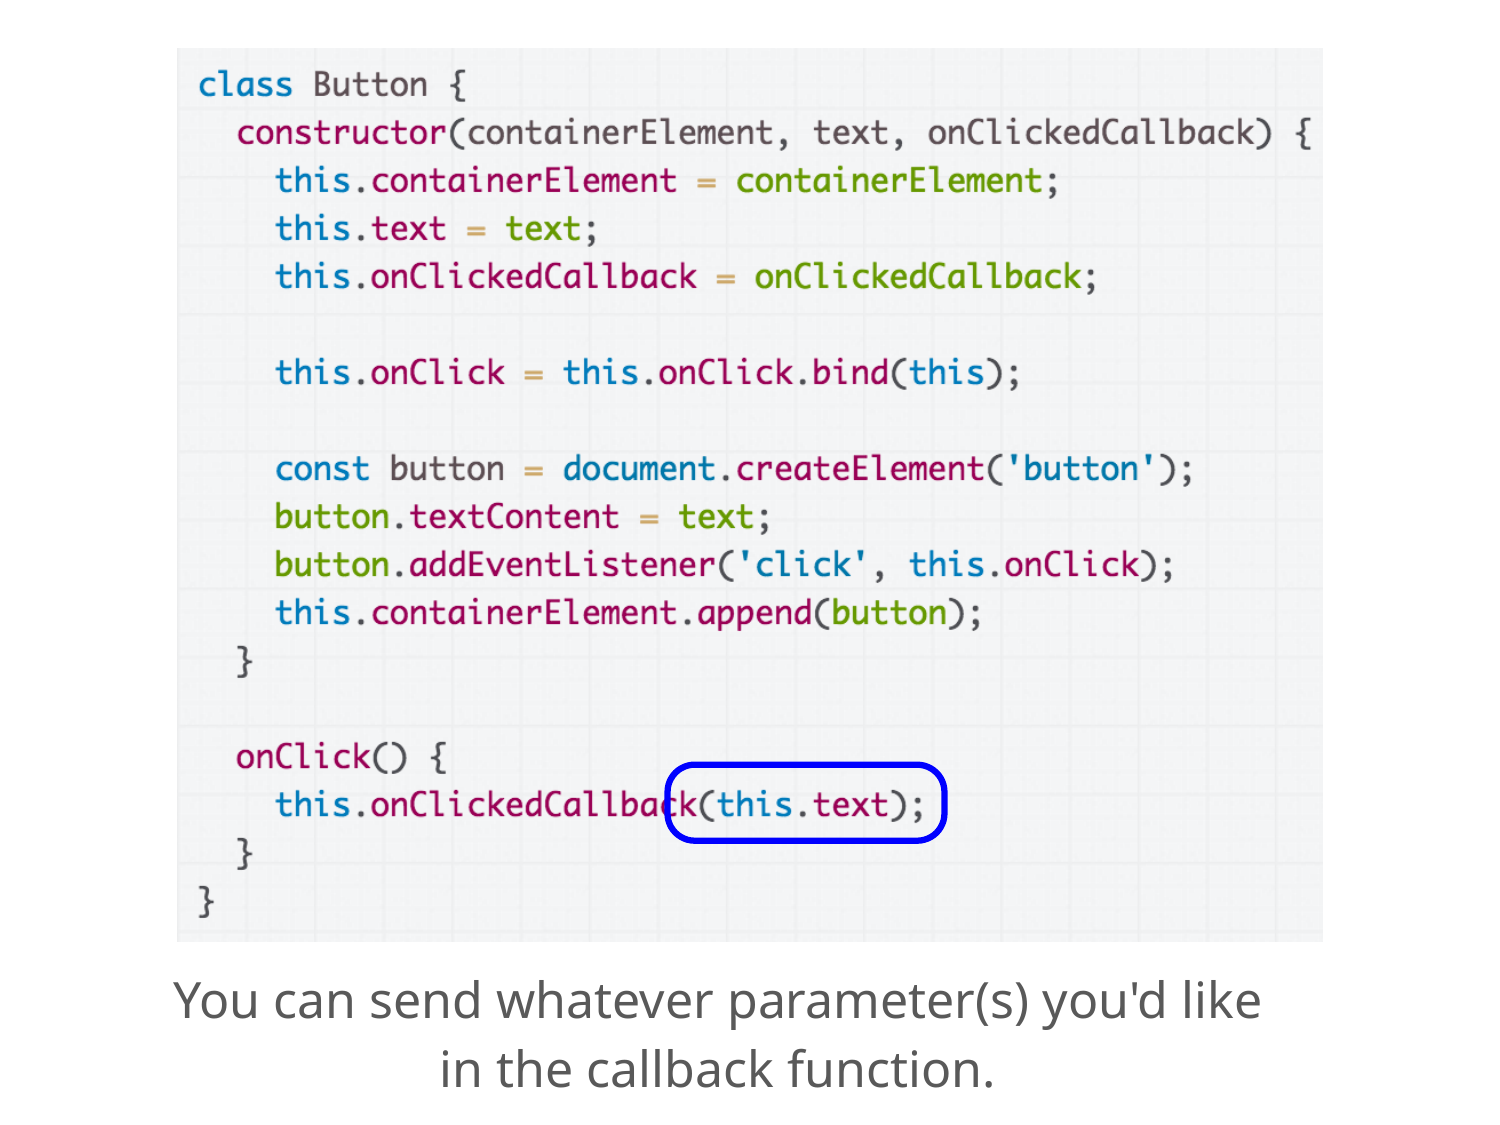

# You can send whatever parameter(s) you'd like in the callback function.